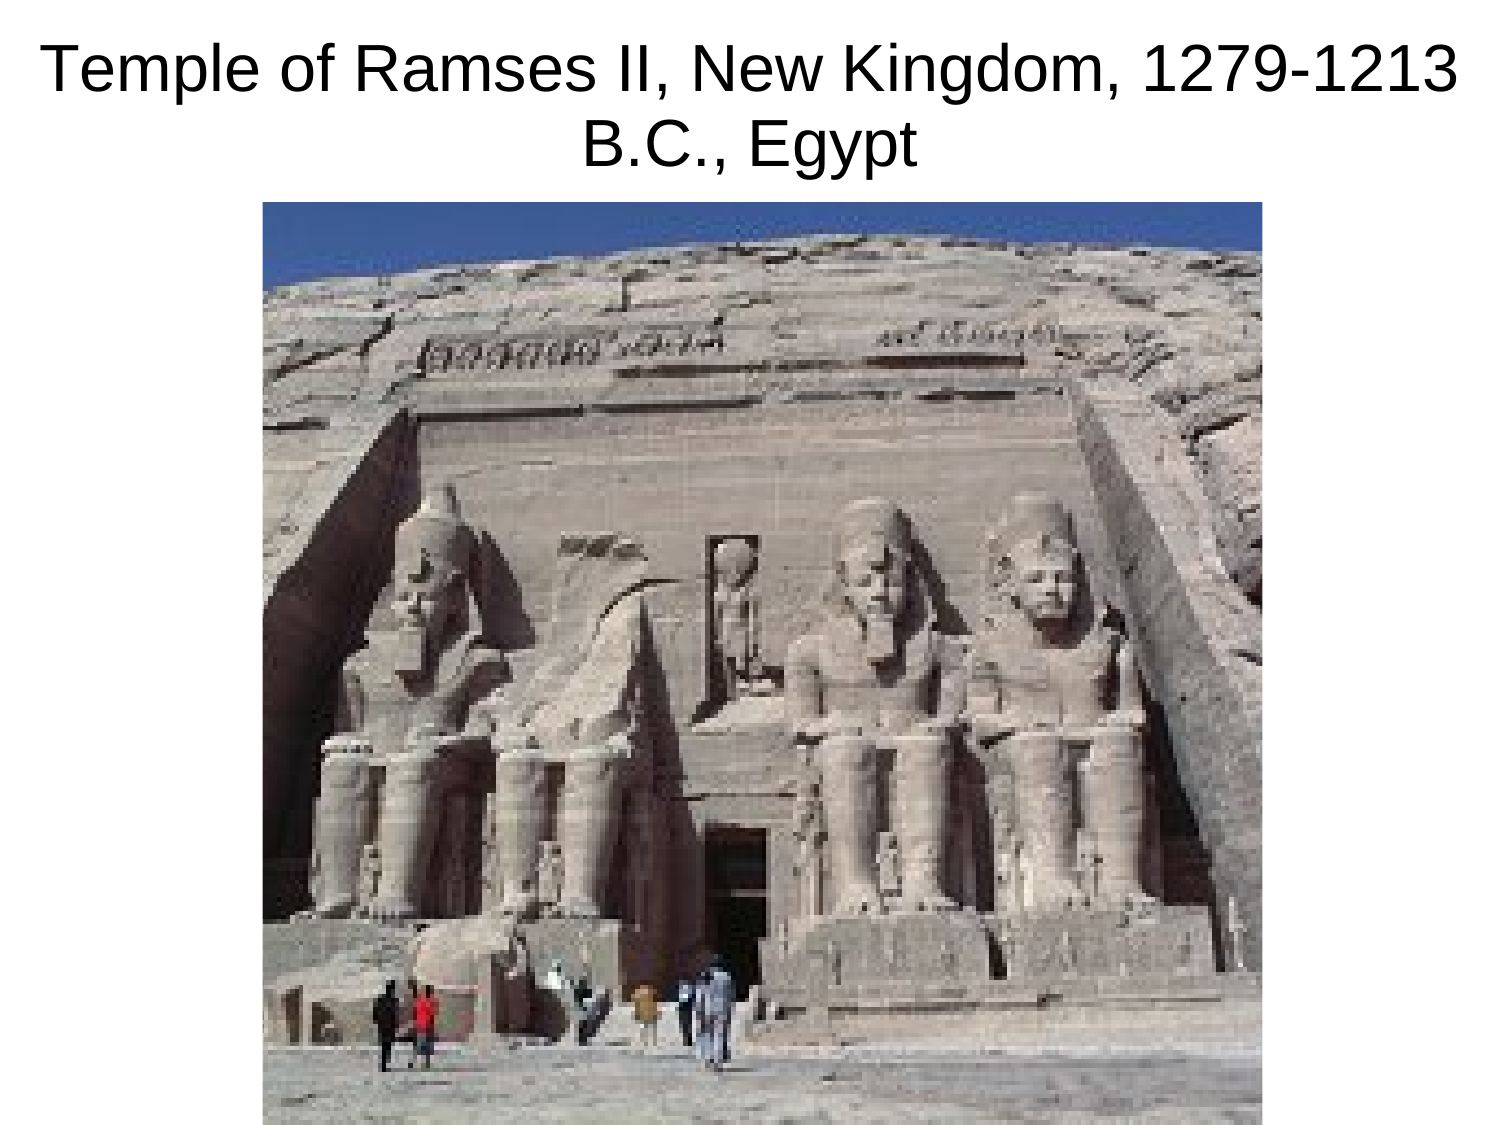

# Temple of Ramses II, New Kingdom, 1279-1213 B.C., Egypt